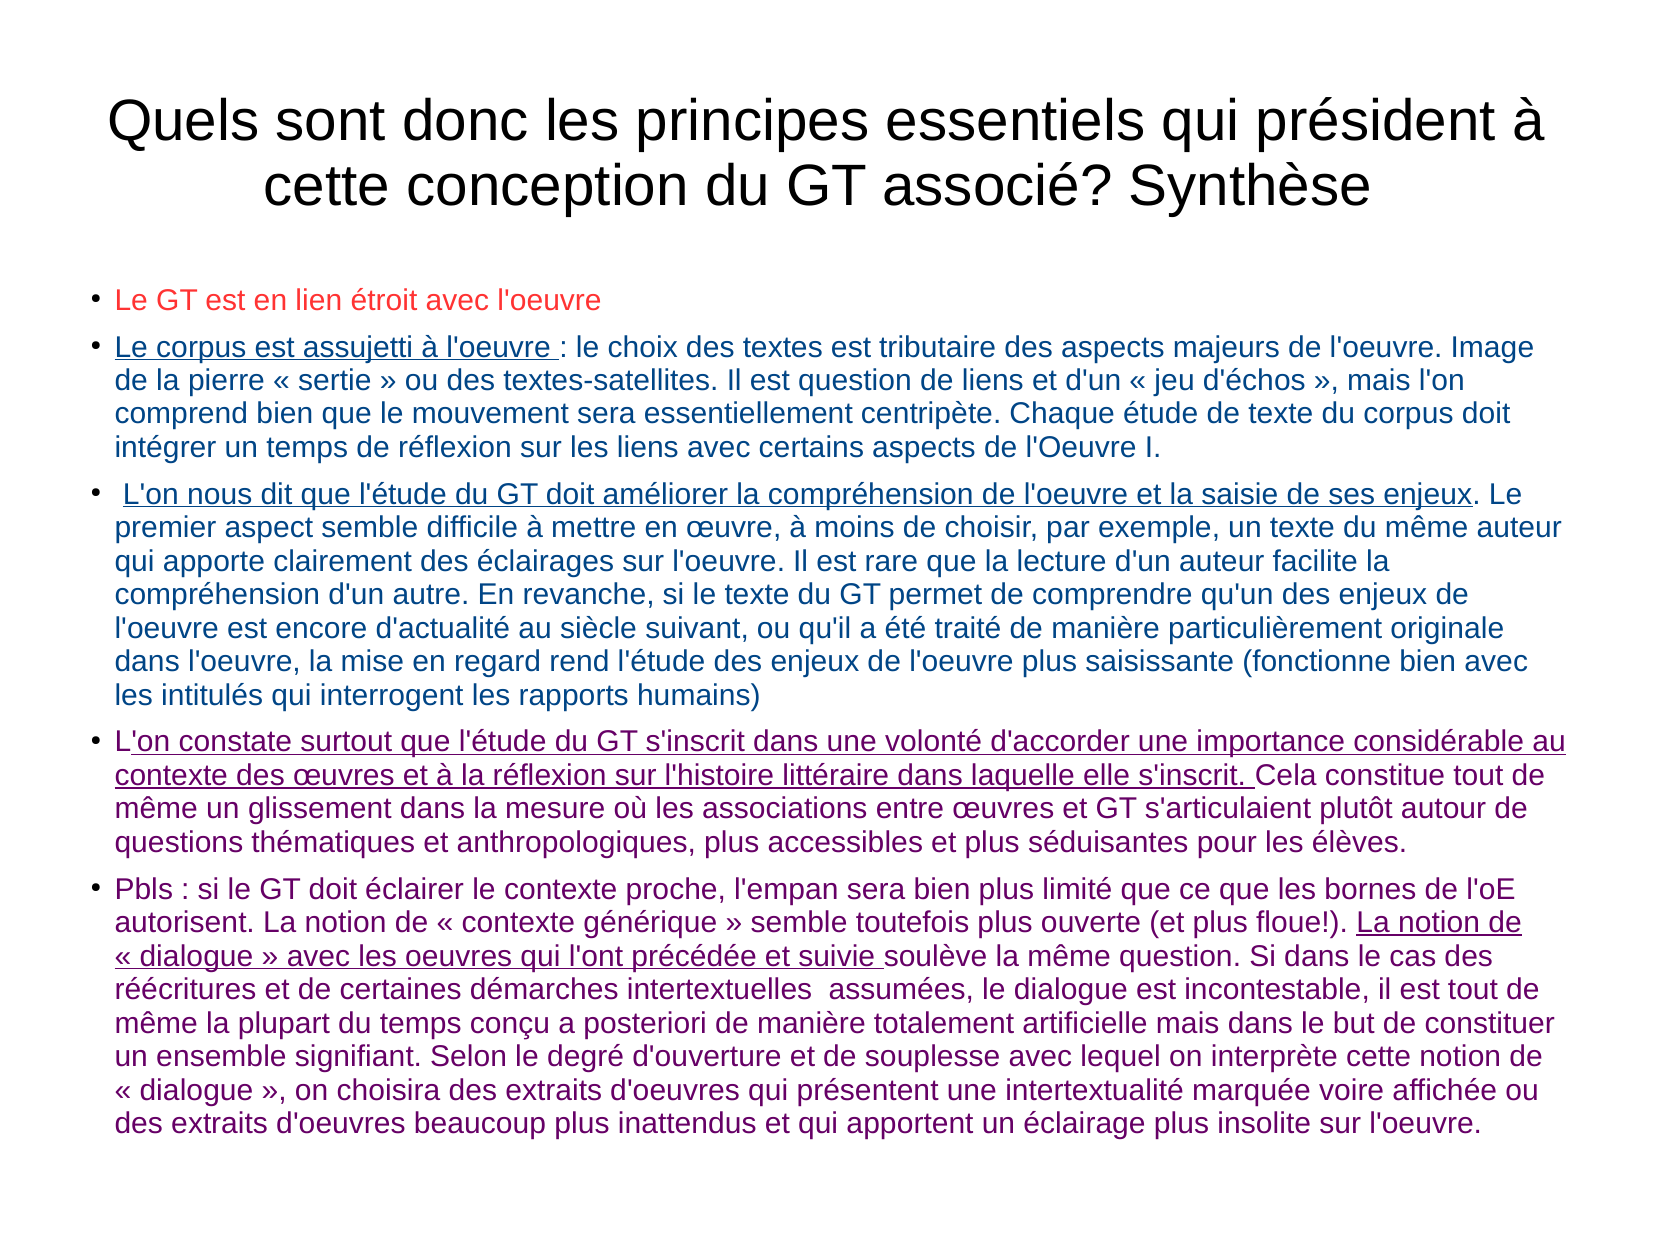

# Quels sont donc les principes essentiels qui président à cette conception du GT associé? Synthèse
Le GT est en lien étroit avec l'oeuvre
Le corpus est assujetti à l'oeuvre : le choix des textes est tributaire des aspects majeurs de l'oeuvre. Image de la pierre « sertie » ou des textes-satellites. Il est question de liens et d'un « jeu d'échos », mais l'on comprend bien que le mouvement sera essentiellement centripète. Chaque étude de texte du corpus doit intégrer un temps de réflexion sur les liens avec certains aspects de l'Oeuvre I.
 L'on nous dit que l'étude du GT doit améliorer la compréhension de l'oeuvre et la saisie de ses enjeux. Le premier aspect semble difficile à mettre en œuvre, à moins de choisir, par exemple, un texte du même auteur qui apporte clairement des éclairages sur l'oeuvre. Il est rare que la lecture d'un auteur facilite la compréhension d'un autre. En revanche, si le texte du GT permet de comprendre qu'un des enjeux de l'oeuvre est encore d'actualité au siècle suivant, ou qu'il a été traité de manière particulièrement originale dans l'oeuvre, la mise en regard rend l'étude des enjeux de l'oeuvre plus saisissante (fonctionne bien avec les intitulés qui interrogent les rapports humains)
L'on constate surtout que l'étude du GT s'inscrit dans une volonté d'accorder une importance considérable au contexte des œuvres et à la réflexion sur l'histoire littéraire dans laquelle elle s'inscrit. Cela constitue tout de même un glissement dans la mesure où les associations entre œuvres et GT s'articulaient plutôt autour de questions thématiques et anthropologiques, plus accessibles et plus séduisantes pour les élèves.
Pbls : si le GT doit éclairer le contexte proche, l'empan sera bien plus limité que ce que les bornes de l'oE autorisent. La notion de « contexte générique » semble toutefois plus ouverte (et plus floue!). La notion de « dialogue » avec les oeuvres qui l'ont précédée et suivie soulève la même question. Si dans le cas des réécritures et de certaines démarches intertextuelles assumées, le dialogue est incontestable, il est tout de même la plupart du temps conçu a posteriori de manière totalement artificielle mais dans le but de constituer un ensemble signifiant. Selon le degré d'ouverture et de souplesse avec lequel on interprète cette notion de « dialogue », on choisira des extraits d'oeuvres qui présentent une intertextualité marquée voire affichée ou des extraits d'oeuvres beaucoup plus inattendus et qui apportent un éclairage plus insolite sur l'oeuvre.